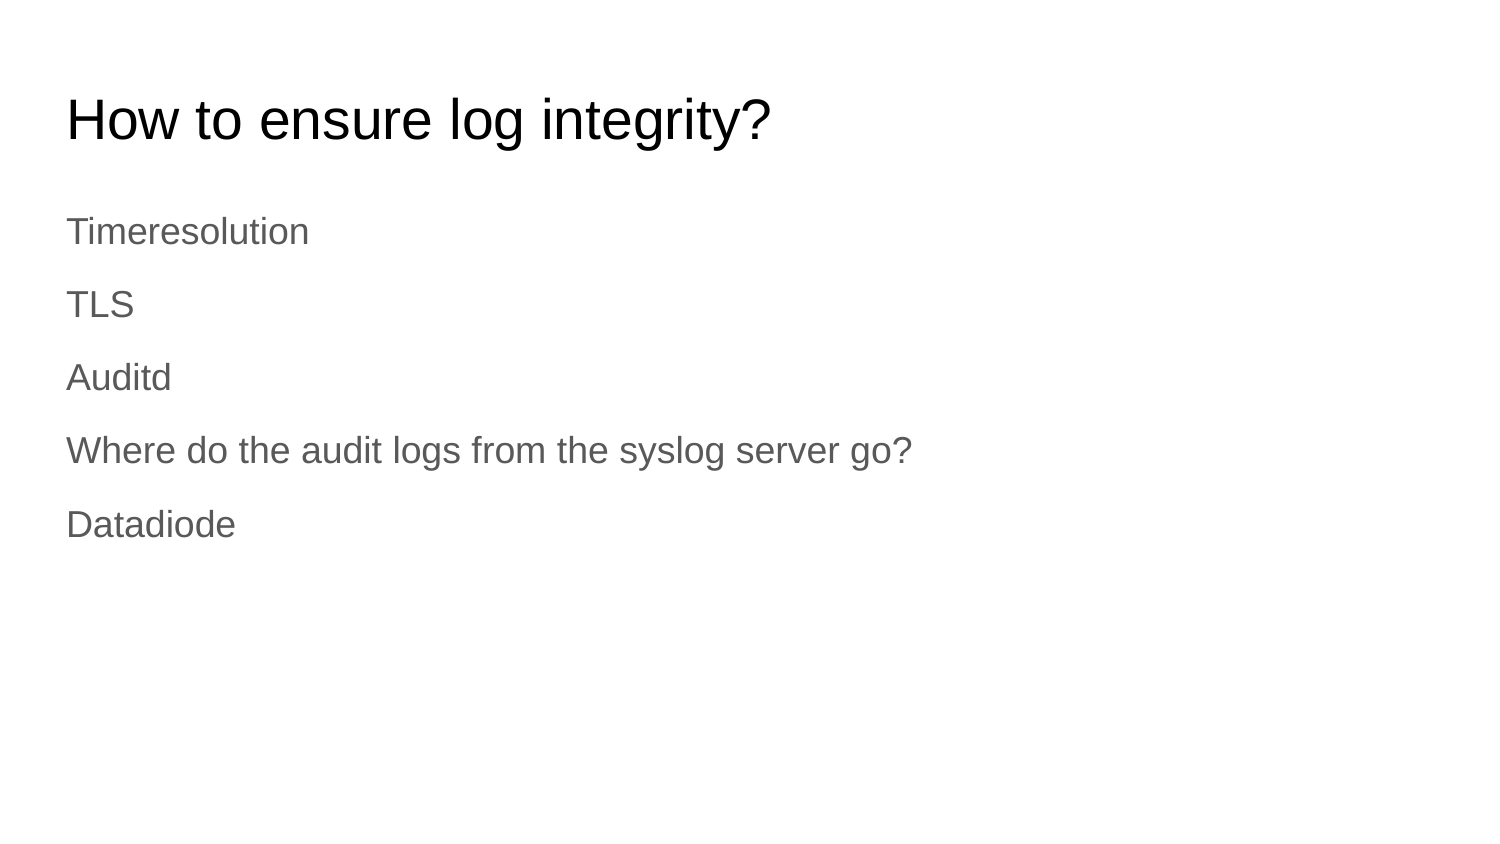

# How to ensure log integrity?
Timeresolution
TLS
Auditd
Where do the audit logs from the syslog server go?
Datadiode